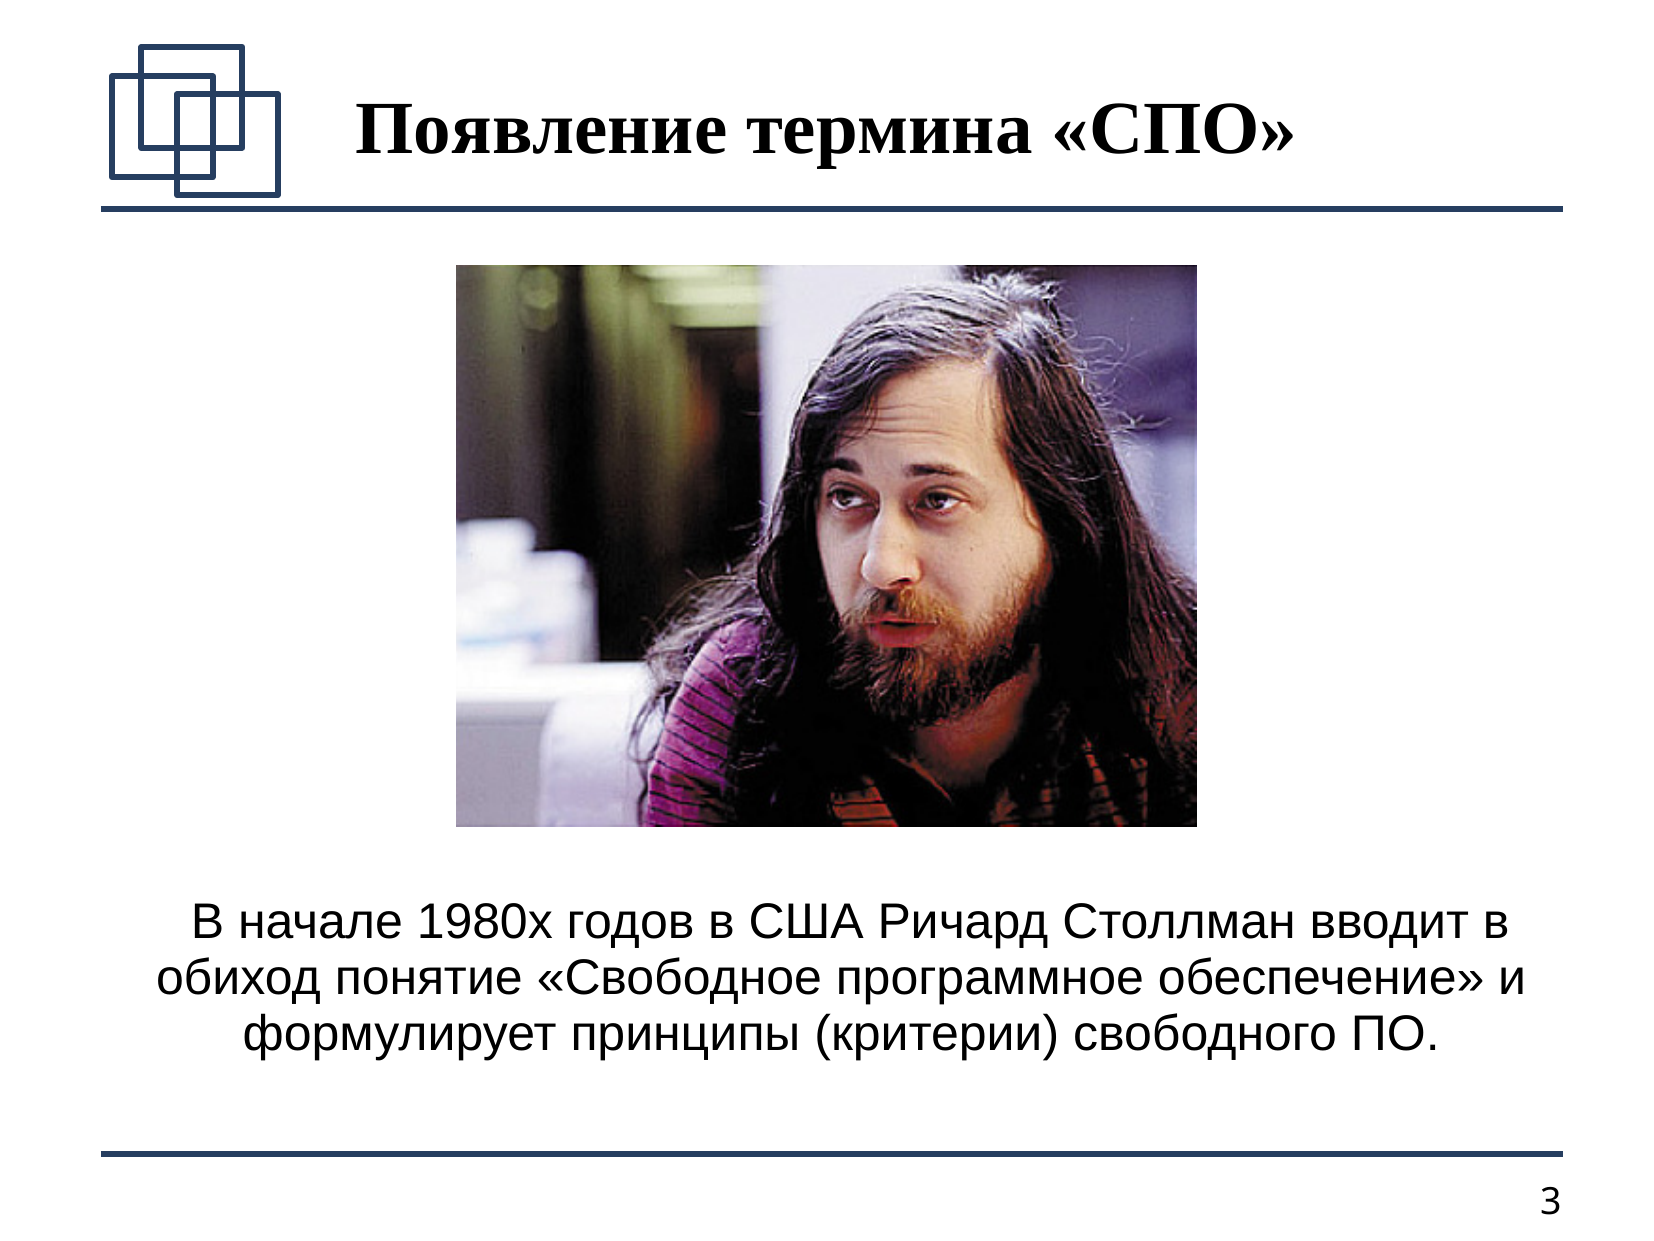

# Появление термина «СПО»
В начале 1980х годов в США Ричард Столлман вводит в обиход понятие «Свободное программное обеспечение» и формулирует принципы (критерии) свободного ПО.